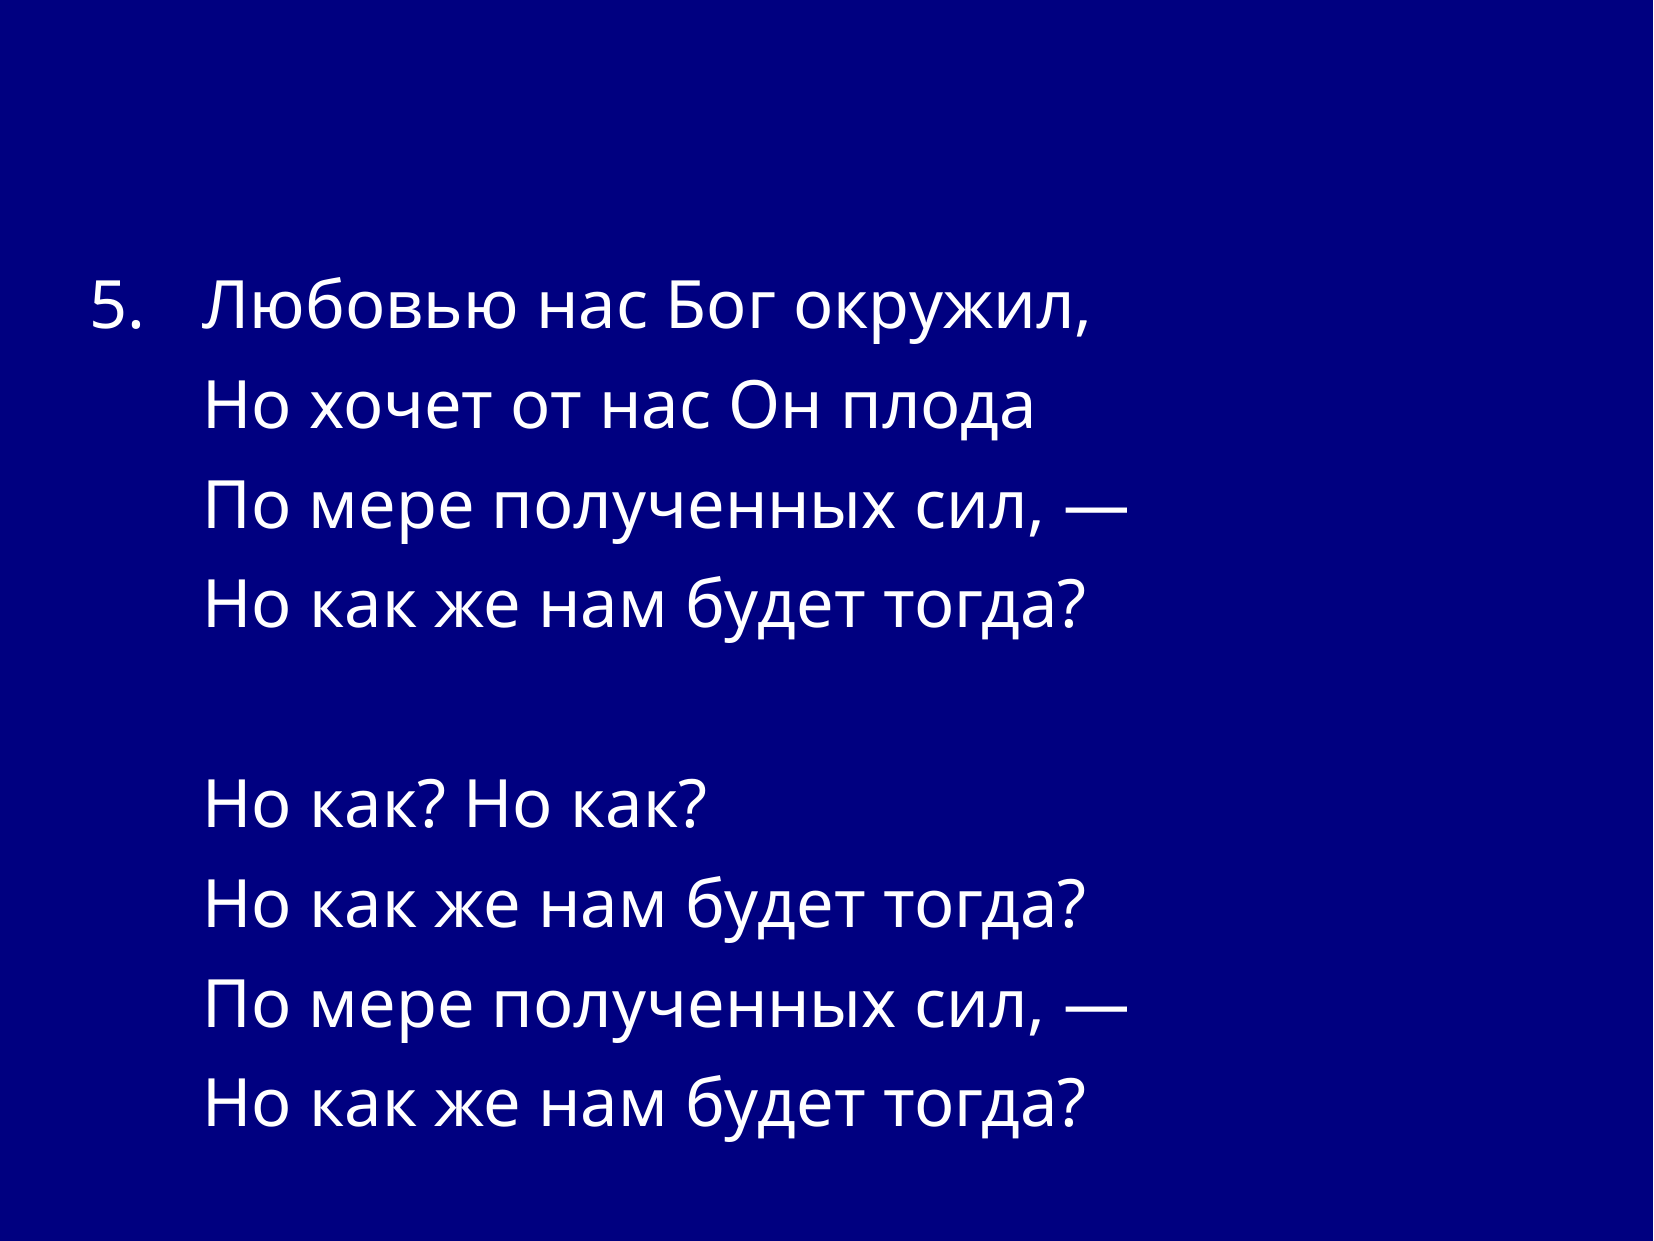

5.	Любовью нас Бог окружил,
	Но хочет от нас Он плода
	По мере полученных сил, —
	Но как же нам будет тогда?
	Но как? Но как?
	Но как же нам будет тогда?
	По мере полученных сил, —
	Но как же нам будет тогда?